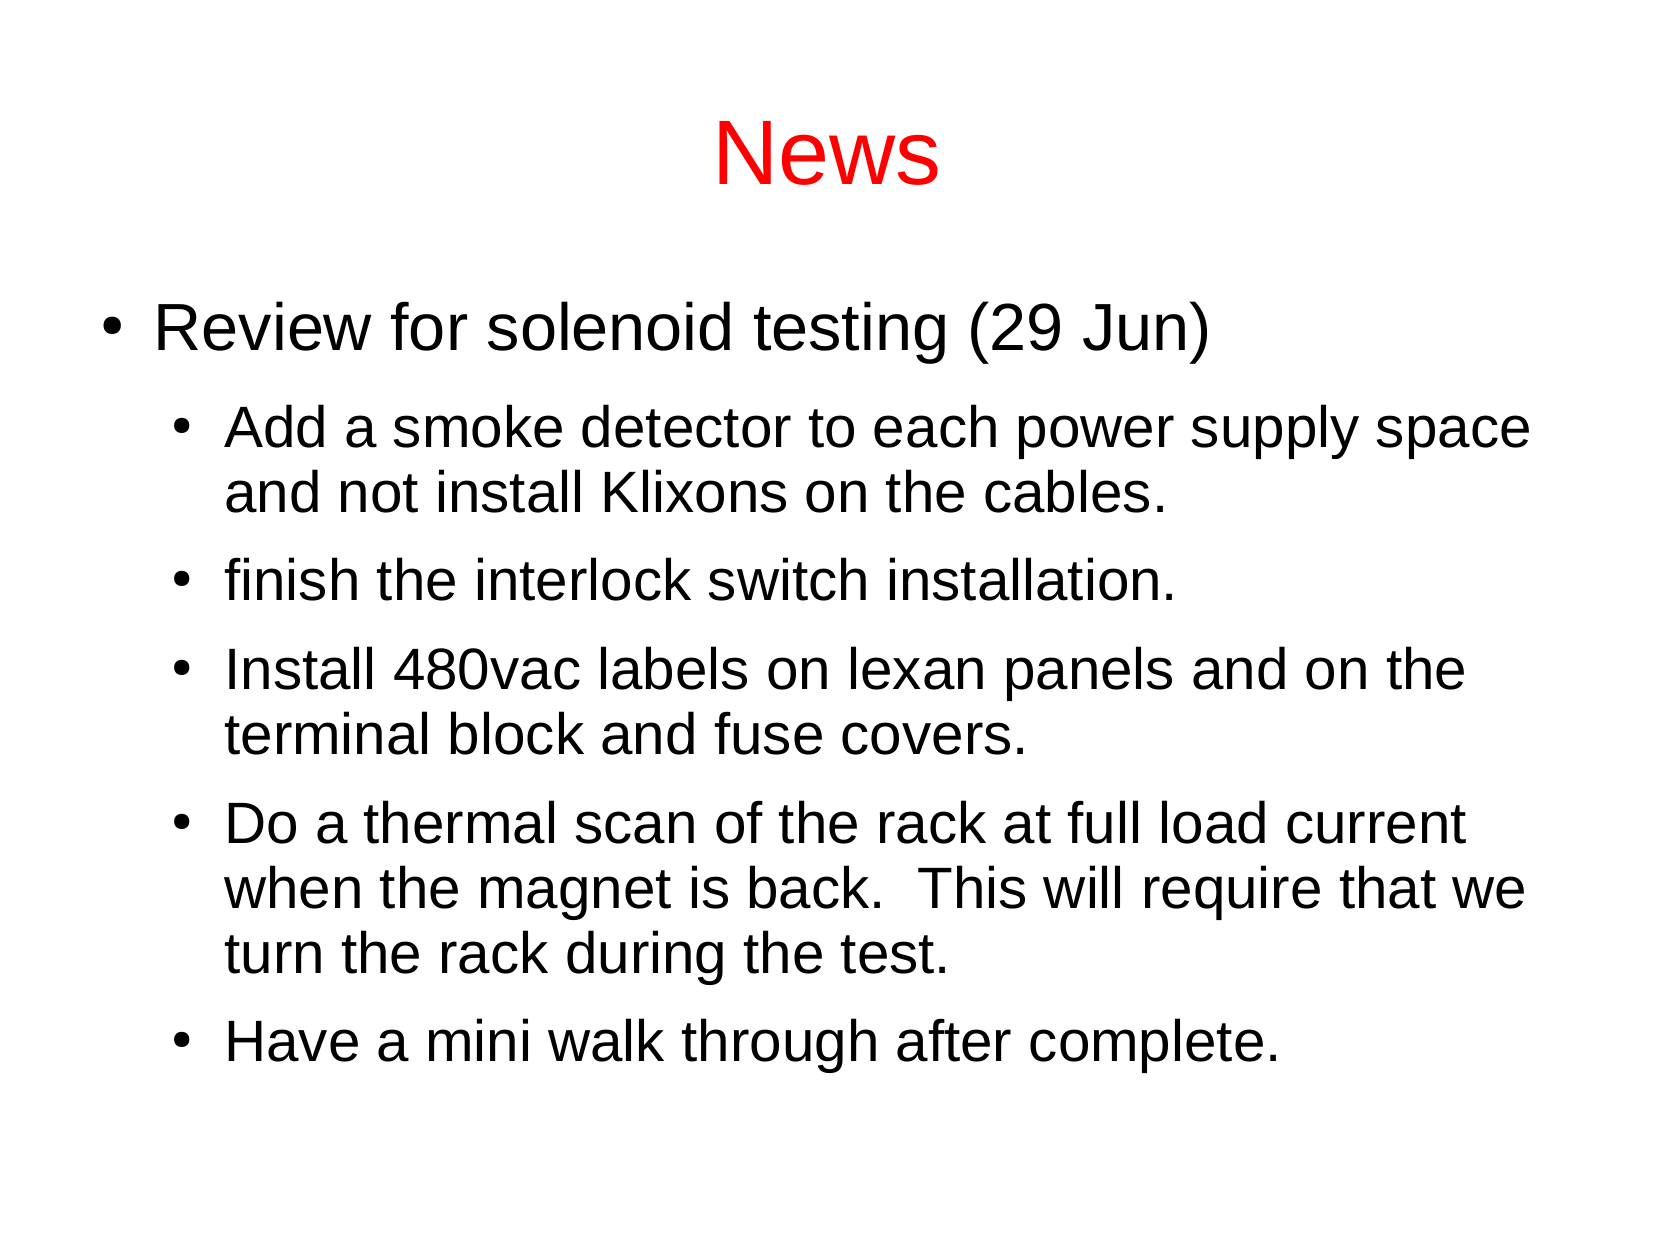

# News
Review for solenoid testing (29 Jun)
Add a smoke detector to each power supply space and not install Klixons on the cables.
finish the interlock switch installation.
Install 480vac labels on lexan panels and on the terminal block and fuse covers.
Do a thermal scan of the rack at full load current when the magnet is back. This will require that we turn the rack during the test.
Have a mini walk through after complete.